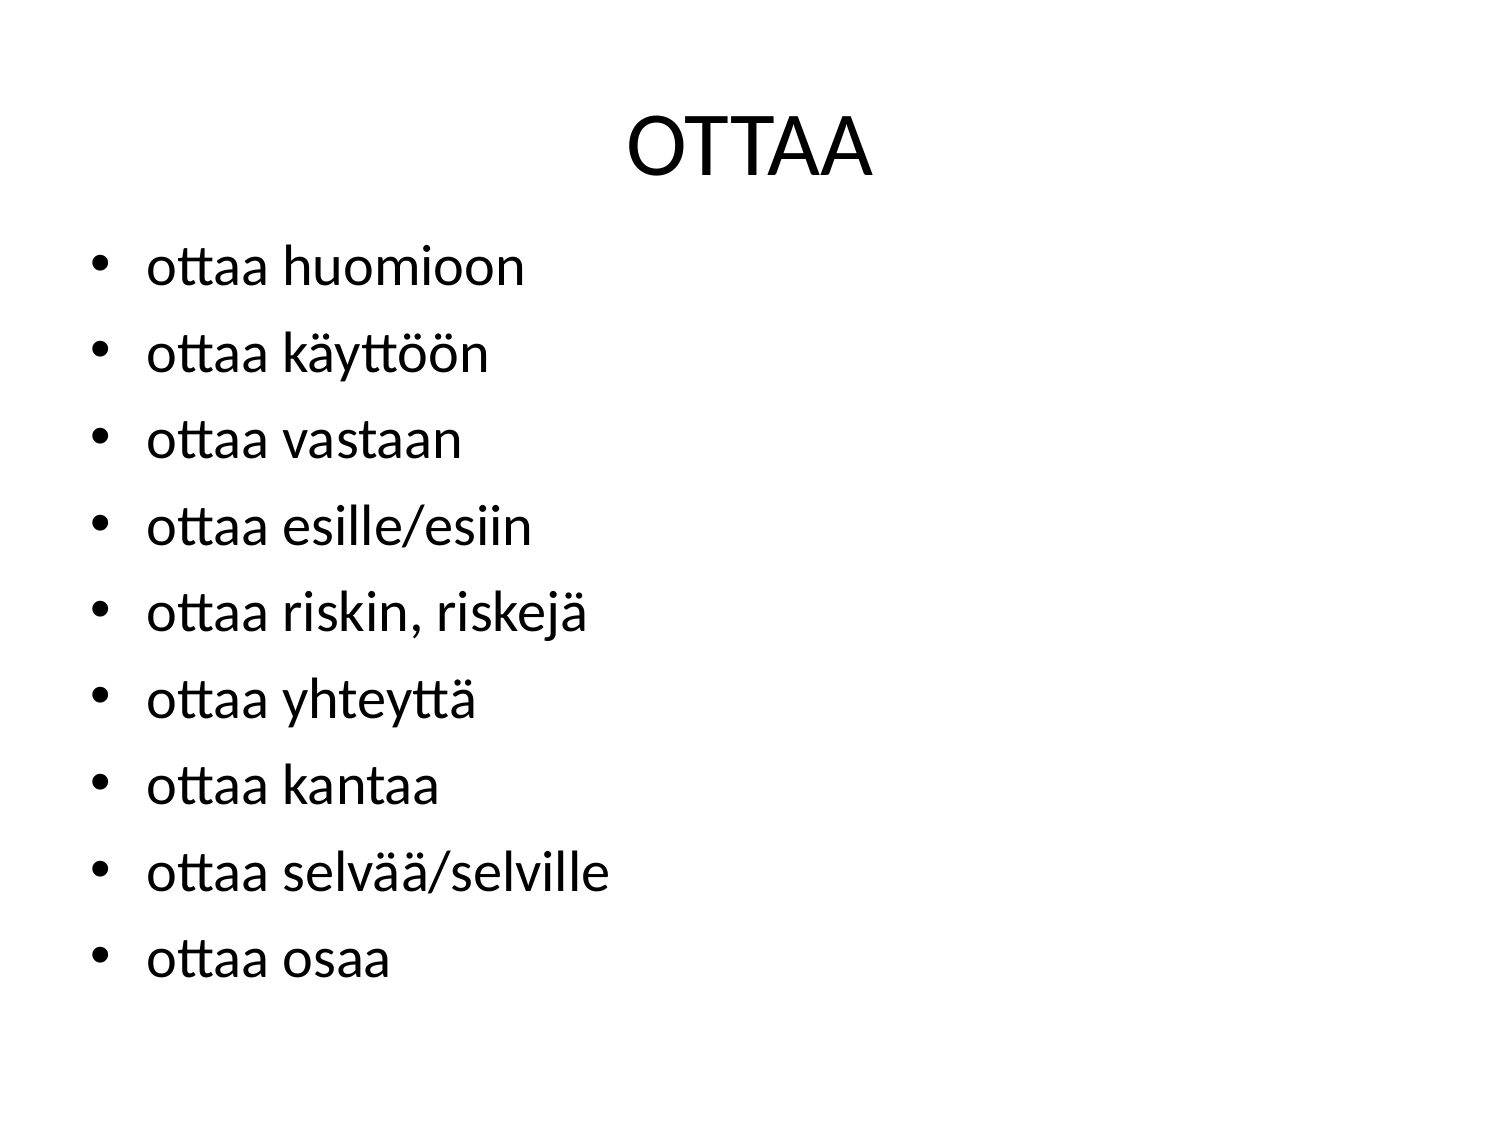

# OTTAA
ottaa huomioon
ottaa käyttöön
ottaa vastaan
ottaa esille/esiin
ottaa riskin, riskejä
ottaa yhteyttä
ottaa kantaa
ottaa selvää/selville
ottaa osaa